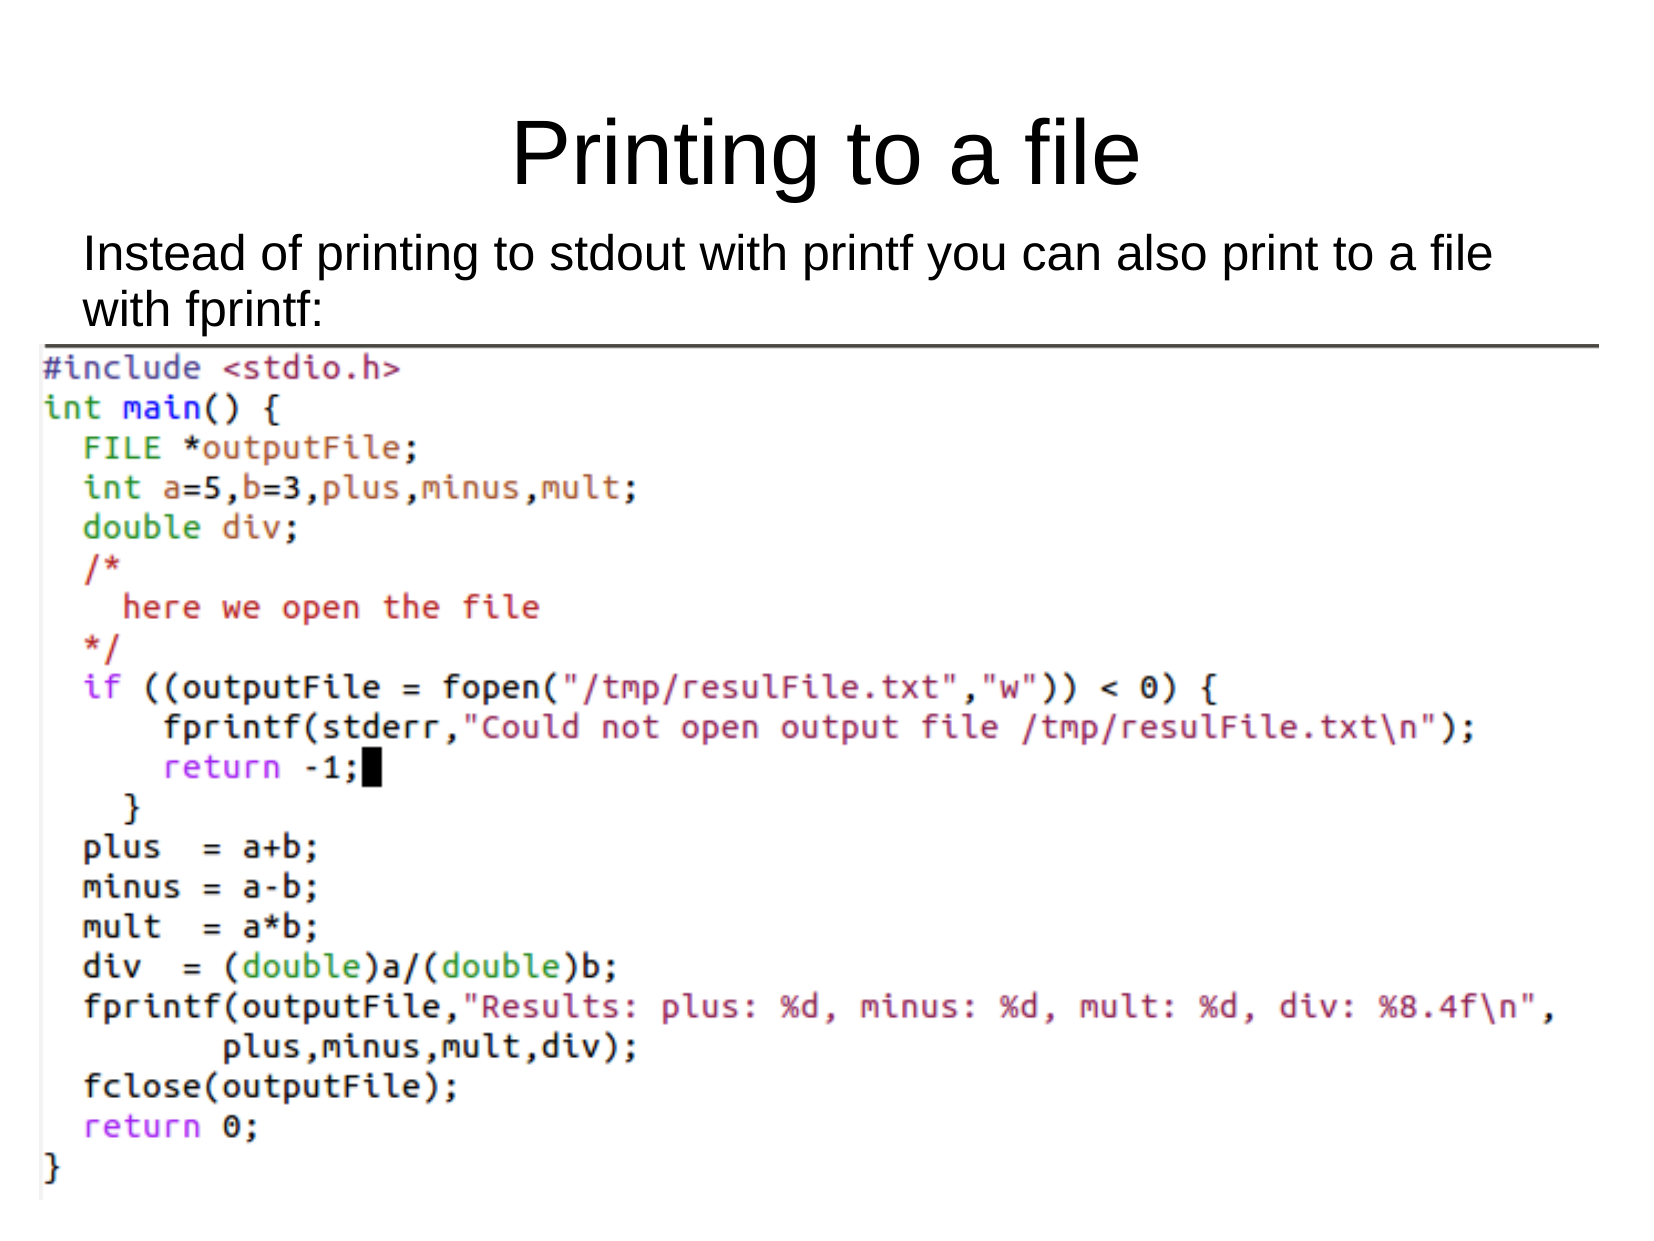

# Printing to a file
Instead of printing to stdout with printf you can also print to a file with fprintf: